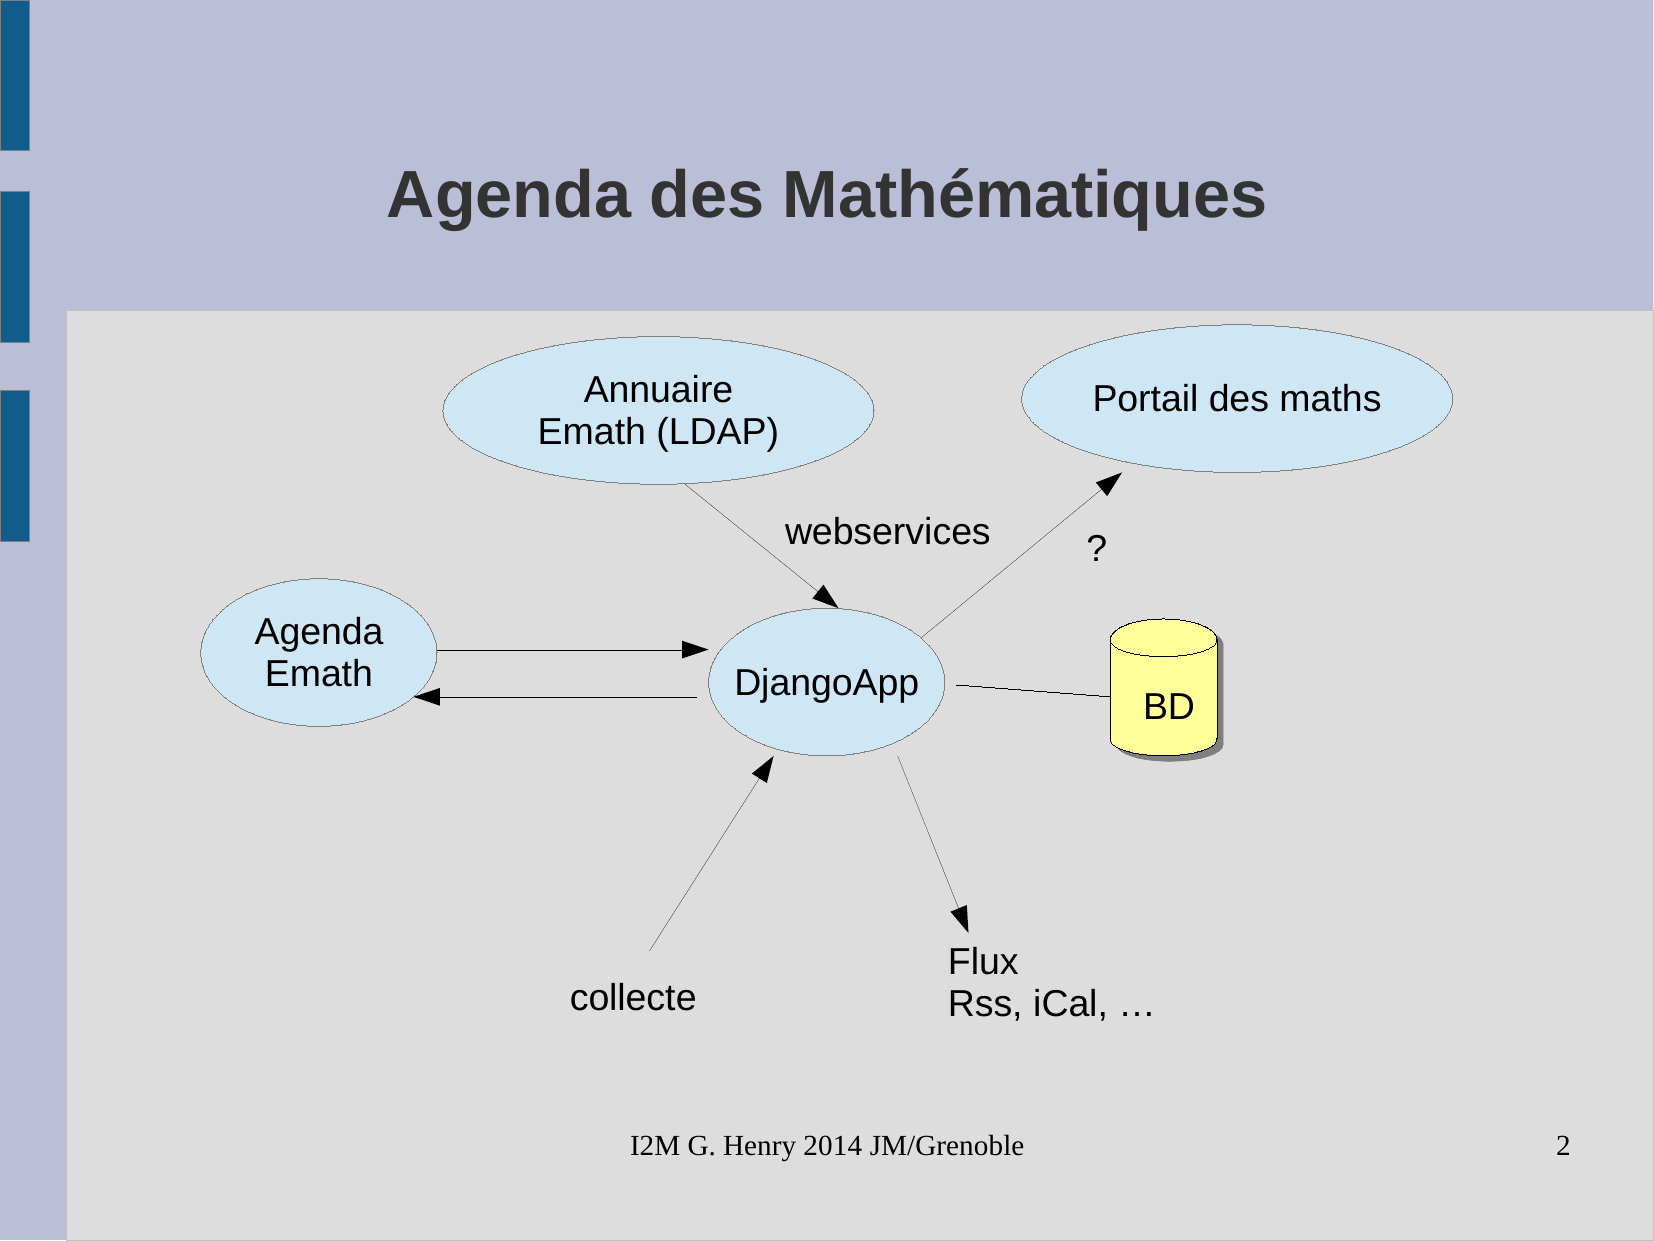

# Agenda des Mathématiques
Portail des maths
Annuaire
Emath (LDAP)
webservices
?
Agenda
Emath
DjangoApp
BD
Flux
Rss, iCal, …
collecte
I2M G. Henry 2014 JM/Grenoble
2